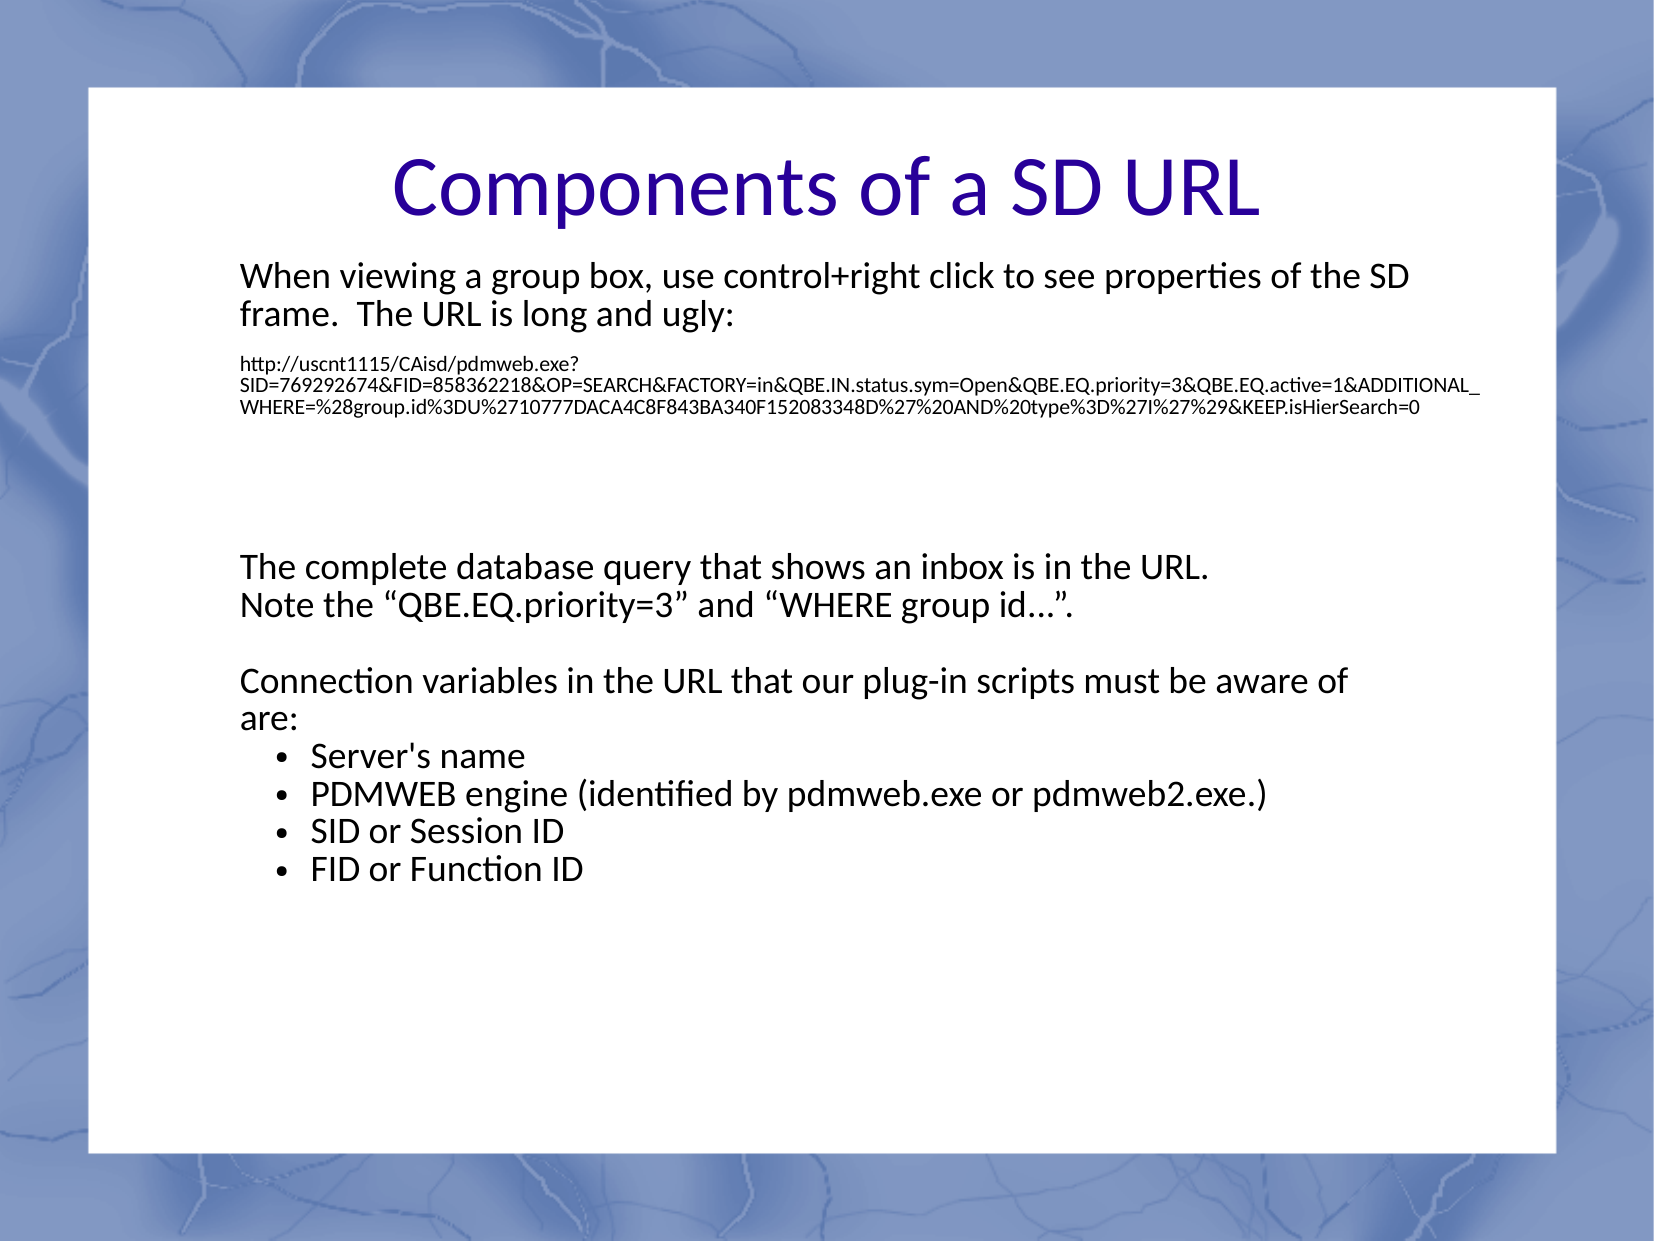

# Components of a SD URL
When viewing a group box, use control+right click to see properties of the SD frame. The URL is long and ugly:
http://uscnt1115/CAisd/pdmweb.exe?SID=769292674&FID=858362218&OP=SEARCH&FACTORY=in&QBE.IN.status.sym=Open&QBE.EQ.priority=3&QBE.EQ.active=1&ADDITIONAL_WHERE=%28group.id%3DU%2710777DACA4C8F843BA340F152083348D%27%20AND%20type%3D%27I%27%29&KEEP.isHierSearch=0
The complete database query that shows an inbox is in the URL.
Note the “QBE.EQ.priority=3” and “WHERE group id...”.
Connection variables in the URL that our plug-in scripts must be aware of are:
Server's name
PDMWEB engine (identified by pdmweb.exe or pdmweb2.exe.)
SID or Session ID
FID or Function ID